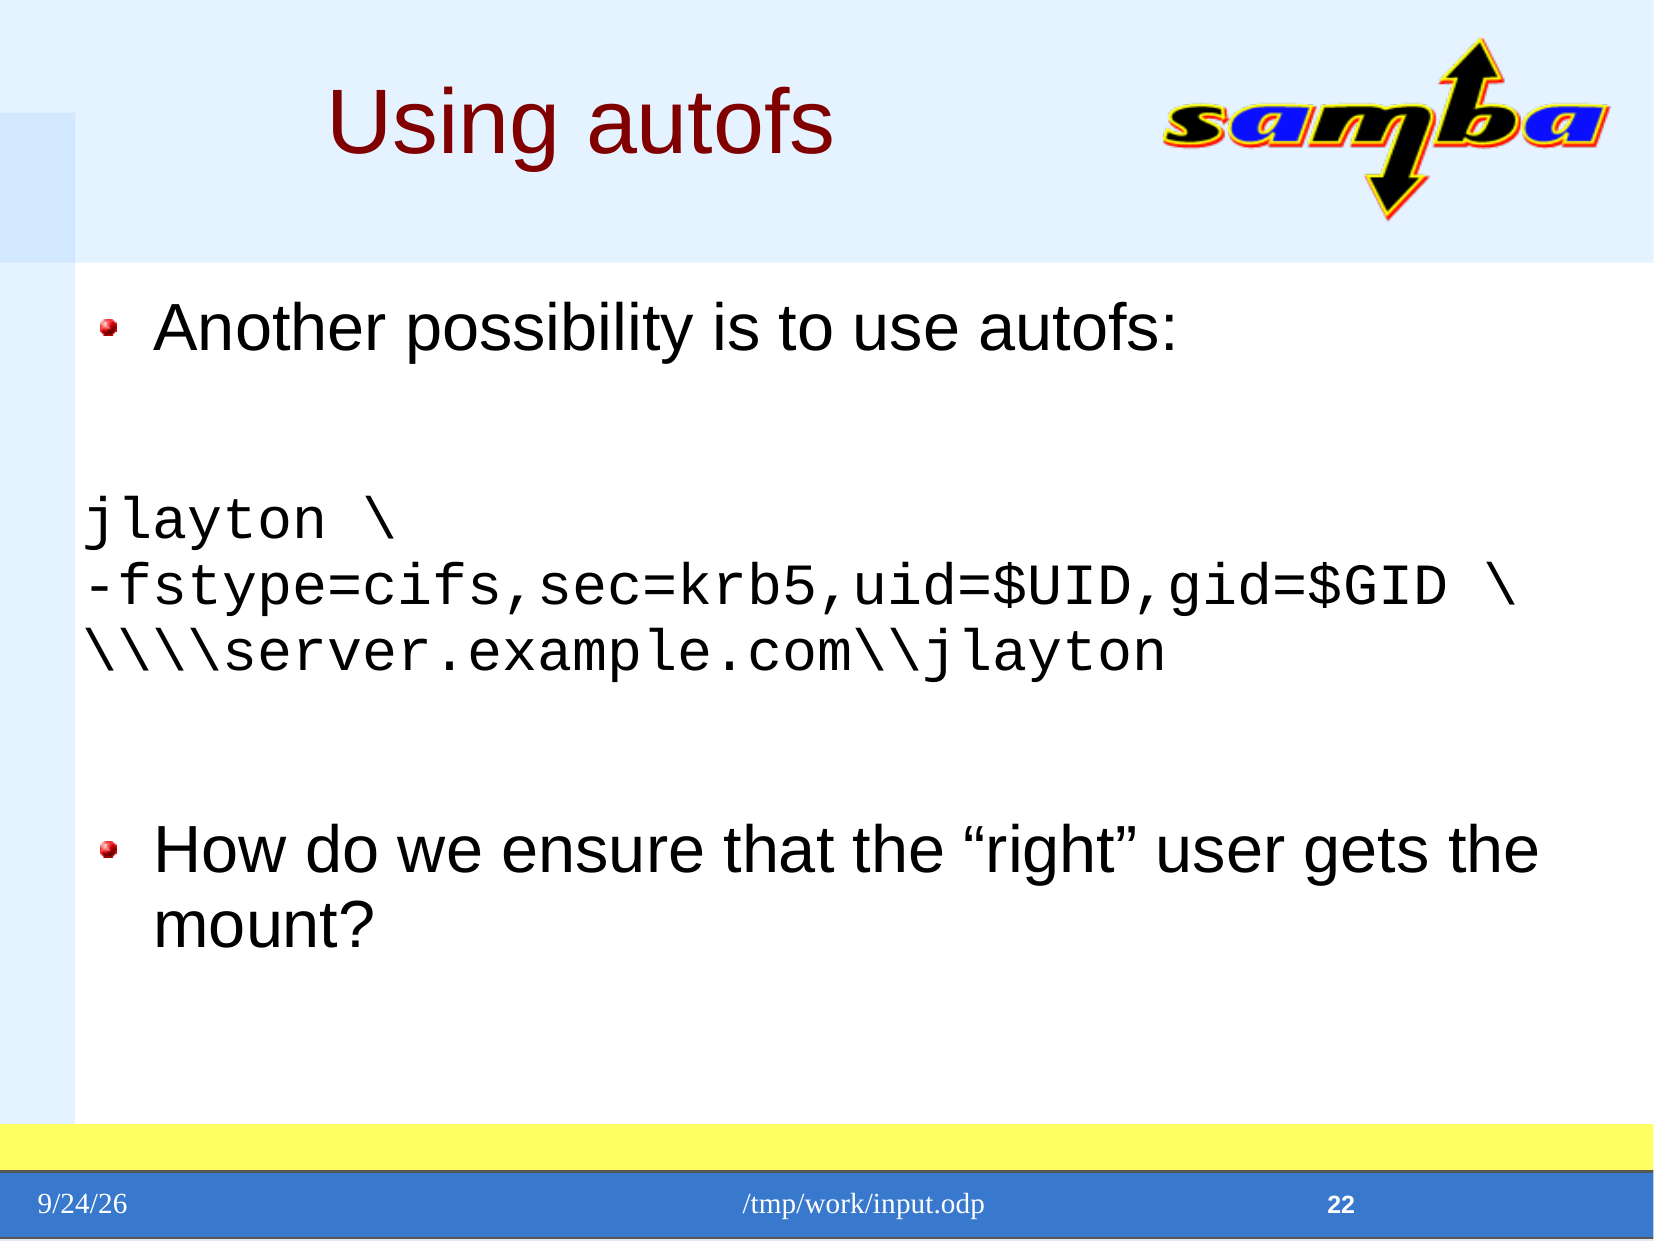

# Using autofs
Another possibility is to use autofs:
jlayton \
-fstype=cifs,sec=krb5,uid=$UID,gid=$GID \
\\\\server.example.com\\jlayton
How do we ensure that the “right” user gets the mount?